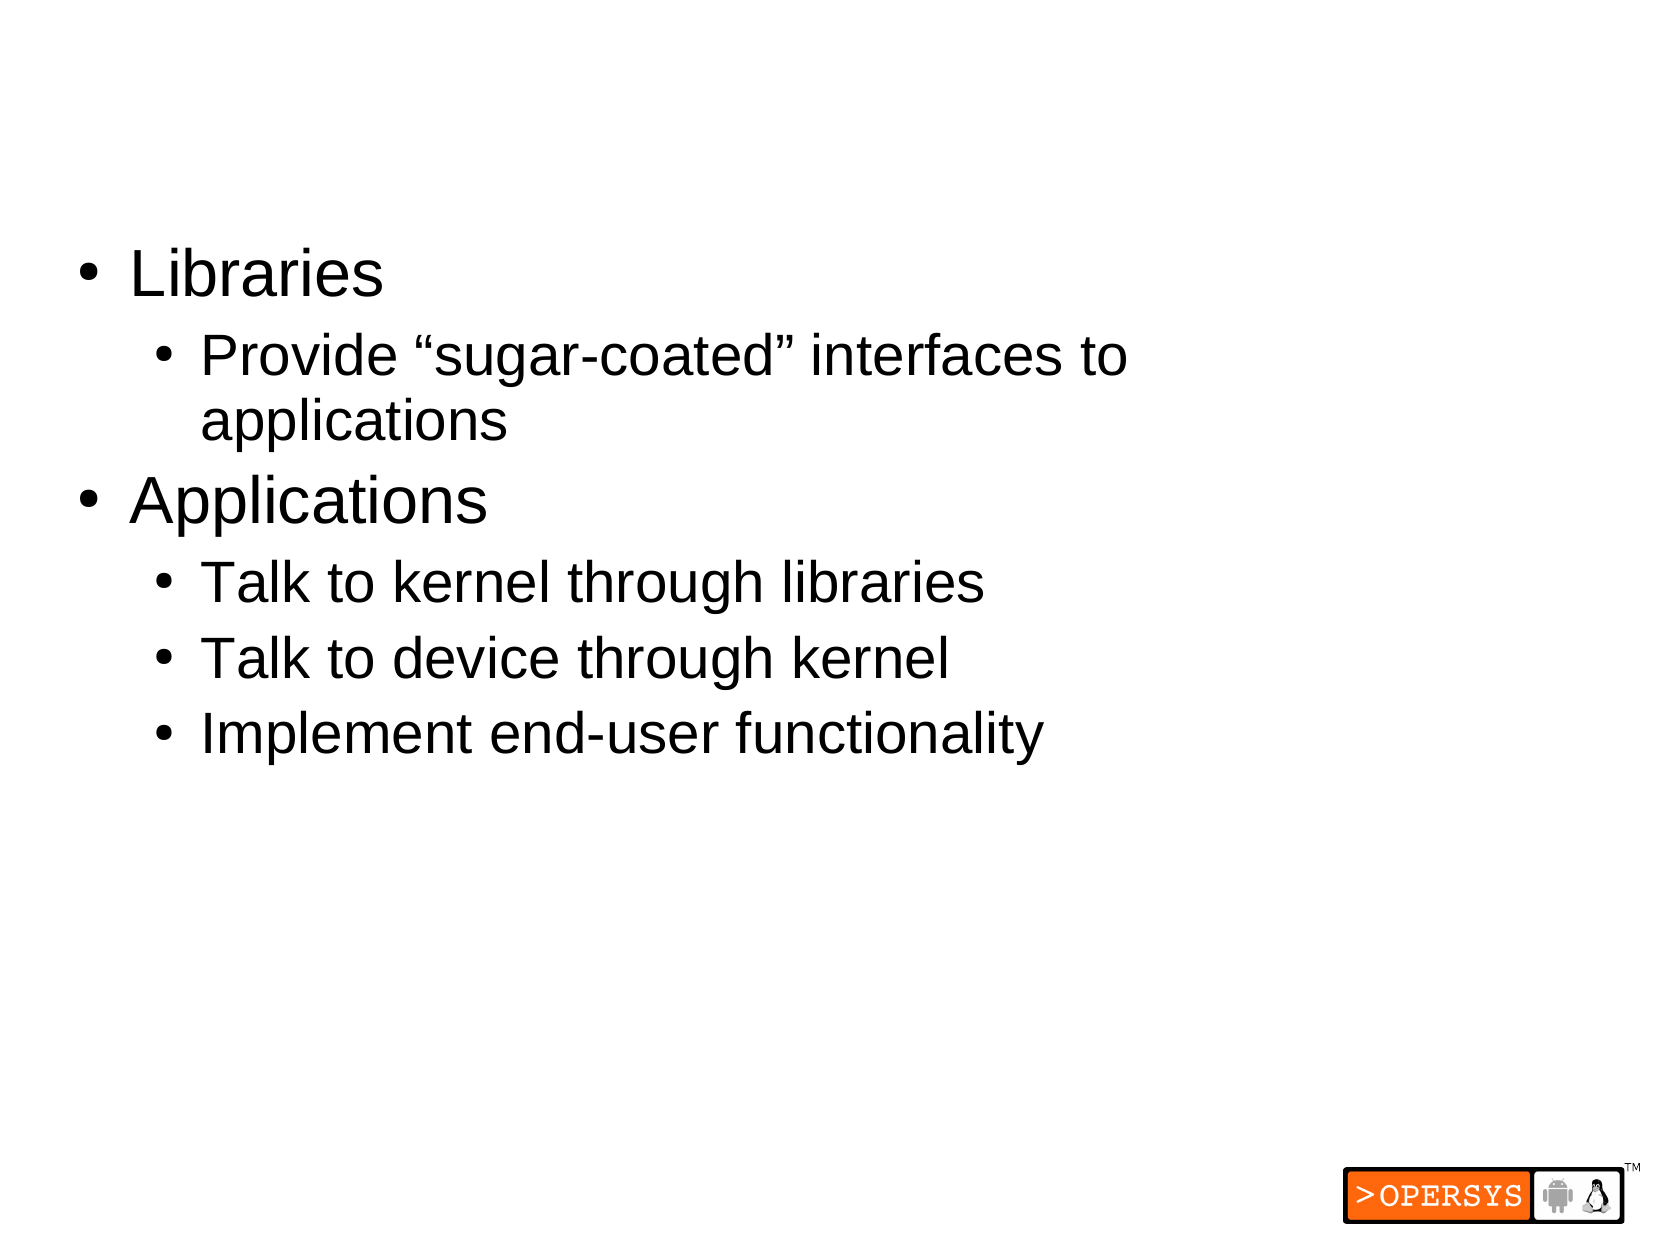

# Libraries
Provide “sugar-coated” interfaces to applications
Applications
Talk to kernel through libraries
Talk to device through kernel
Implement end-user functionality